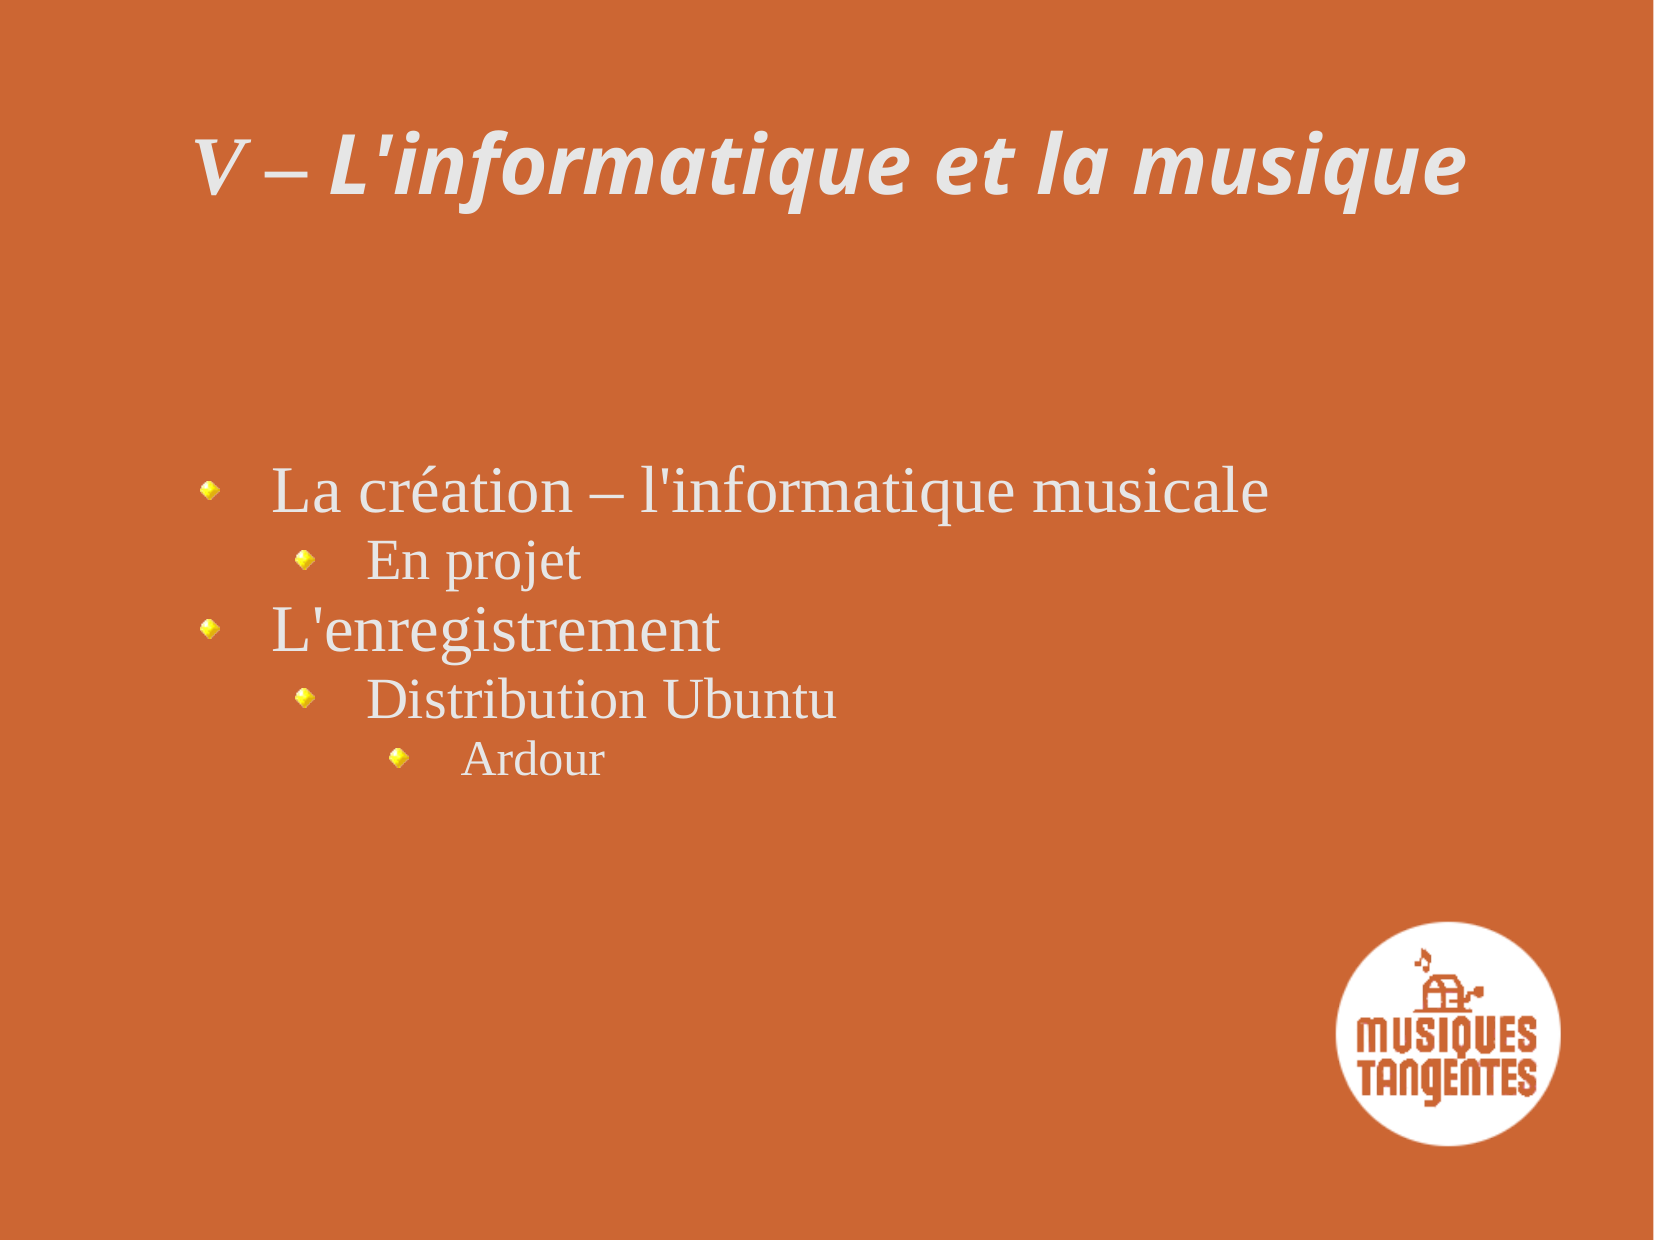

# V – L'informatique et la musique
La création – l'informatique musicale
En projet
L'enregistrement
Distribution Ubuntu
Ardour